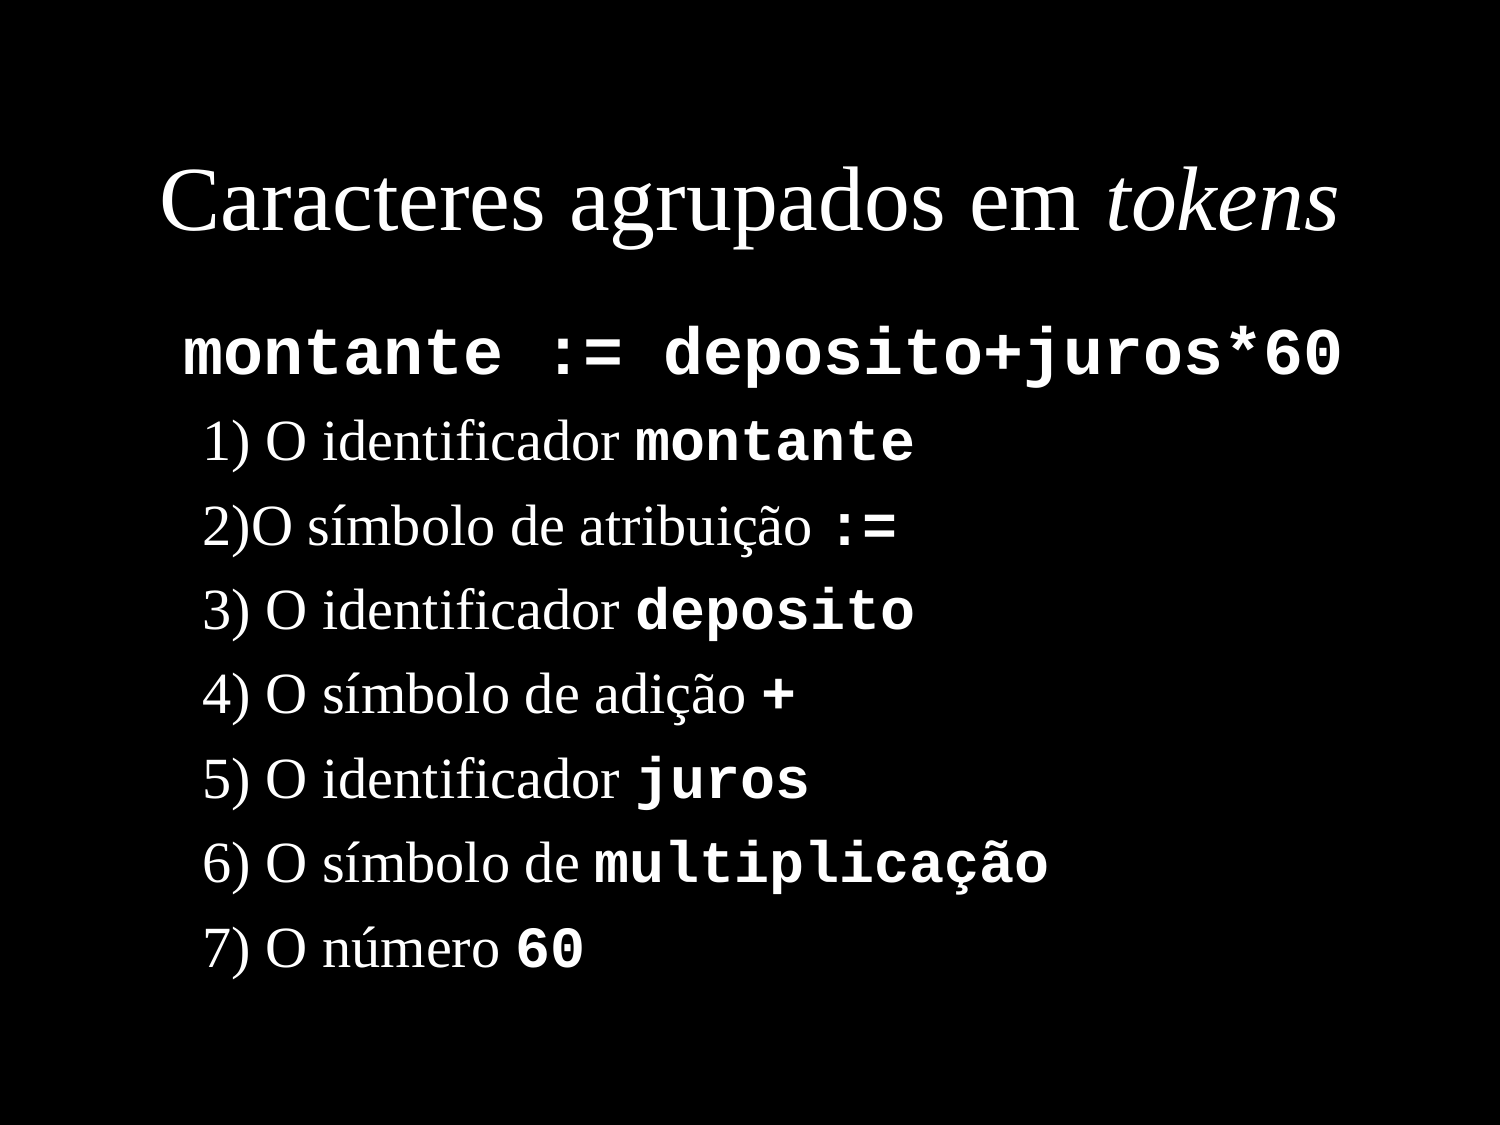

# Caracteres agrupados em tokens
montante := deposito+juros*60
 O identificador montante
O símbolo de atribuição :=
 O identificador deposito
 O símbolo de adição +
 O identificador juros
 O símbolo de multiplicação
 O número 60